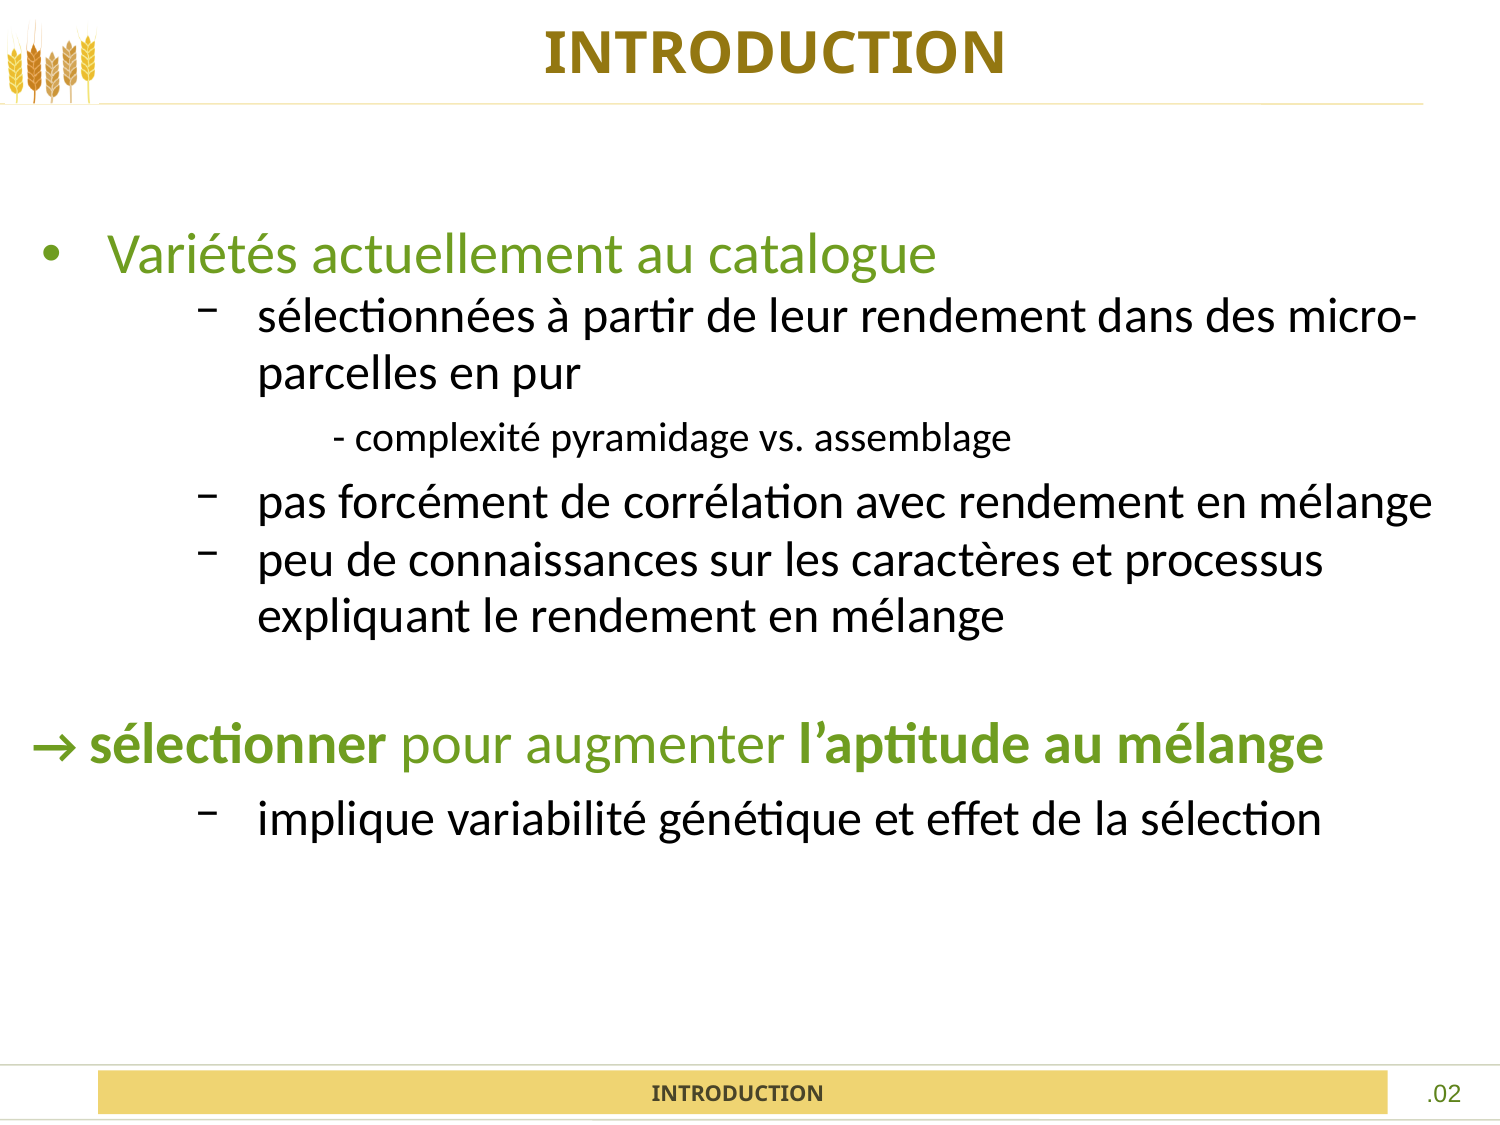

INTRODUCTION
# Variétés actuellement au catalogue
sélectionnées à partir de leur rendement dans des micro-parcelles en pur
- complexité pyramidage vs. assemblage
pas forcément de corrélation avec rendement en mélange
peu de connaissances sur les caractères et processus expliquant le rendement en mélange
→ sélectionner pour augmenter l’aptitude au mélange
implique variabilité génétique et effet de la sélection
INTRODUCTION